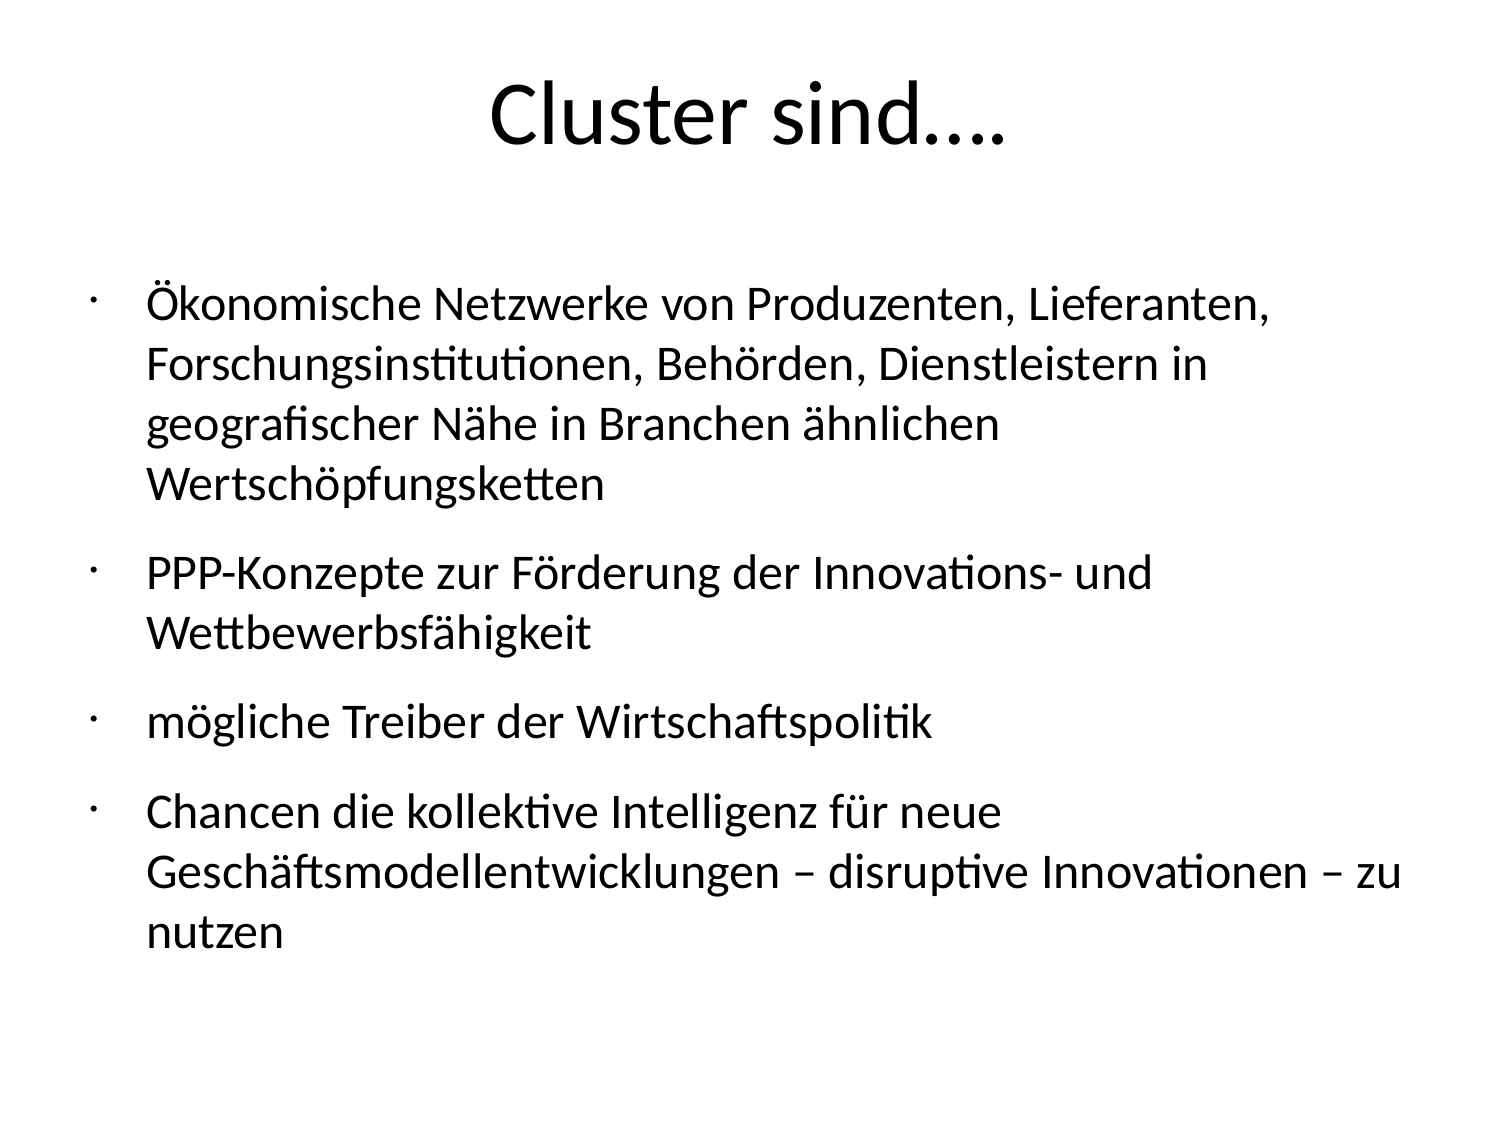

# Cluster sind….
Ökonomische Netzwerke von Produzenten, Lieferanten, Forschungsinstitutionen, Behörden, Dienstleistern in geografischer Nähe in Branchen ähnlichen Wertschöpfungsketten
PPP-Konzepte zur Förderung der Innovations- und Wettbewerbsfähigkeit
mögliche Treiber der Wirtschaftspolitik
Chancen die kollektive Intelligenz für neue Geschäftsmodellentwicklungen – disruptive Innovationen – zu nutzen